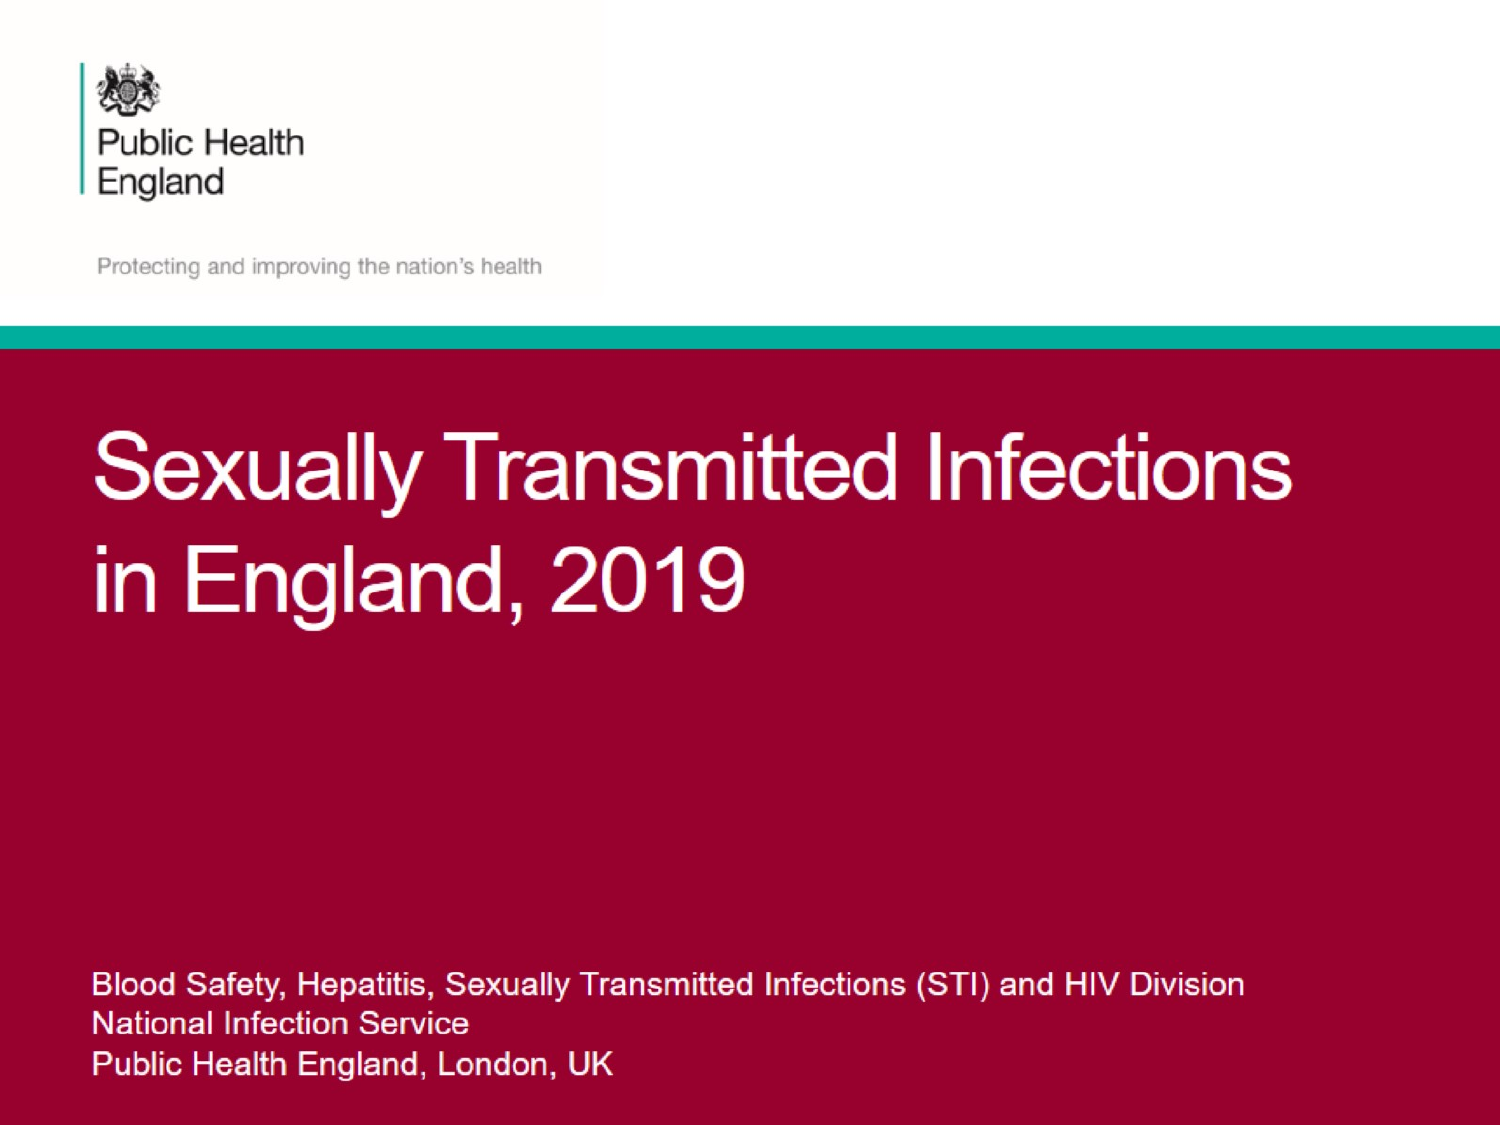

# Sexually Transmitted Infections in England, 2019